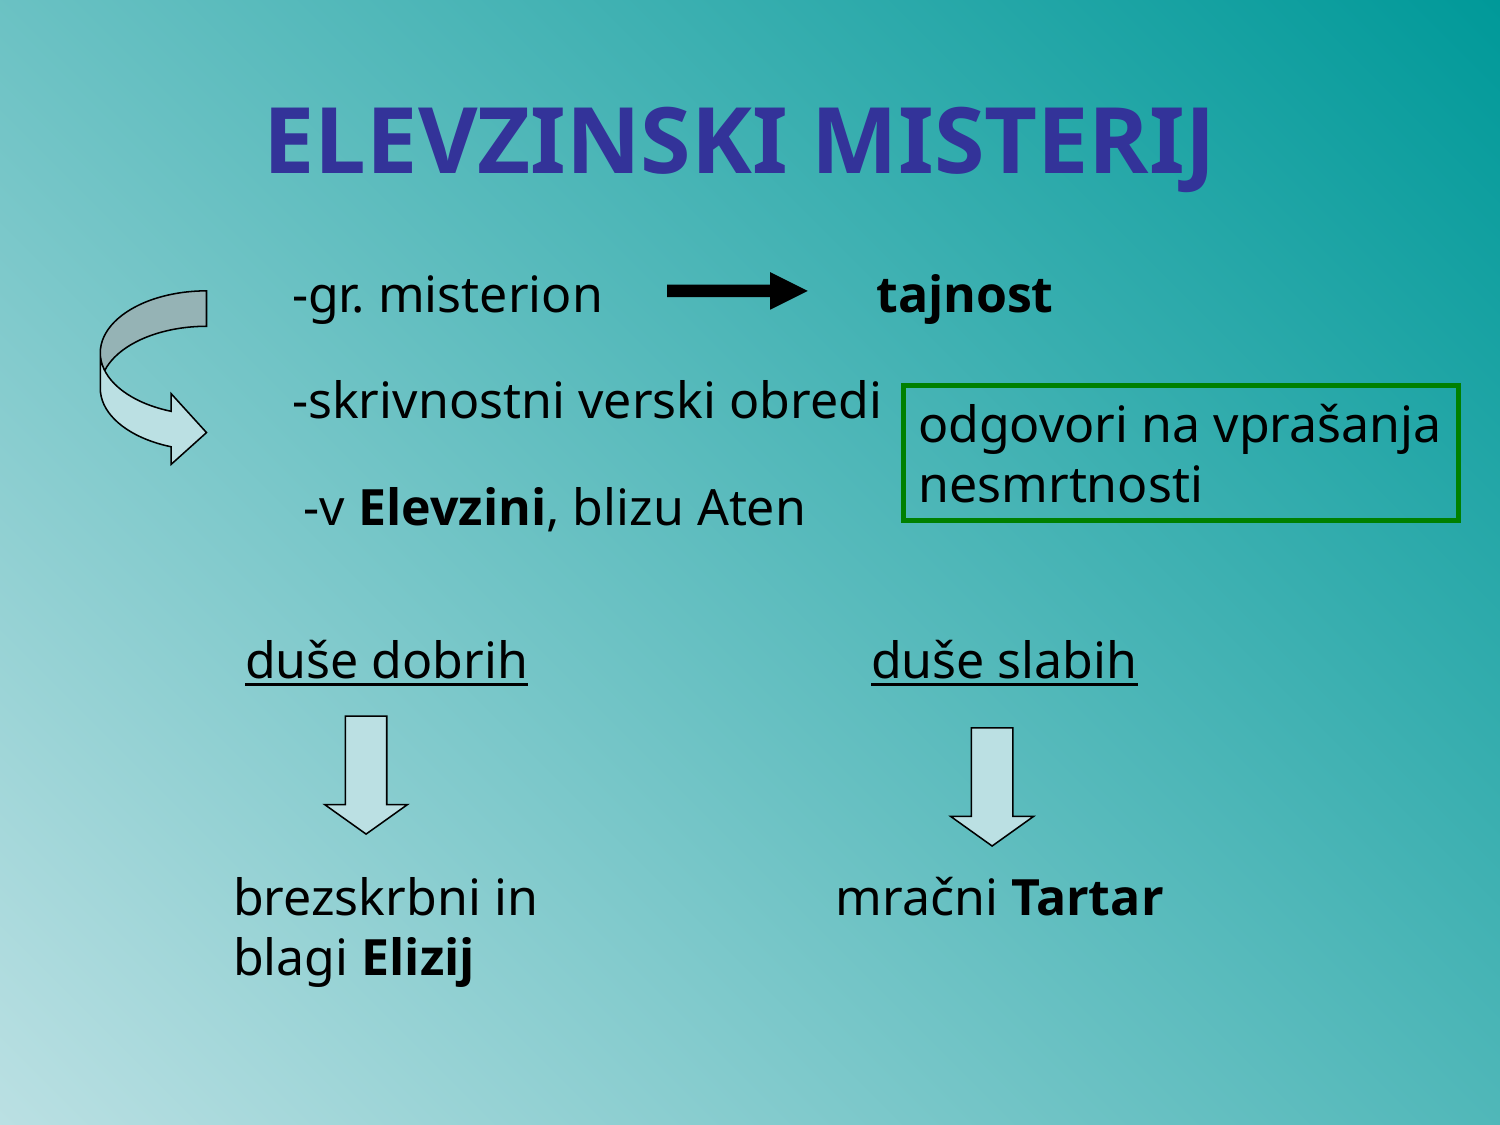

# ELEVZINSKI MISTERIJ
-gr. misterion tajnost
-skrivnostni verski obredi
odgovori na vprašanja nesmrtnosti
-v Elevzini, blizu Aten
duše dobrih
duše slabih
brezskrbni in blagi Elizij
mračni Tartar